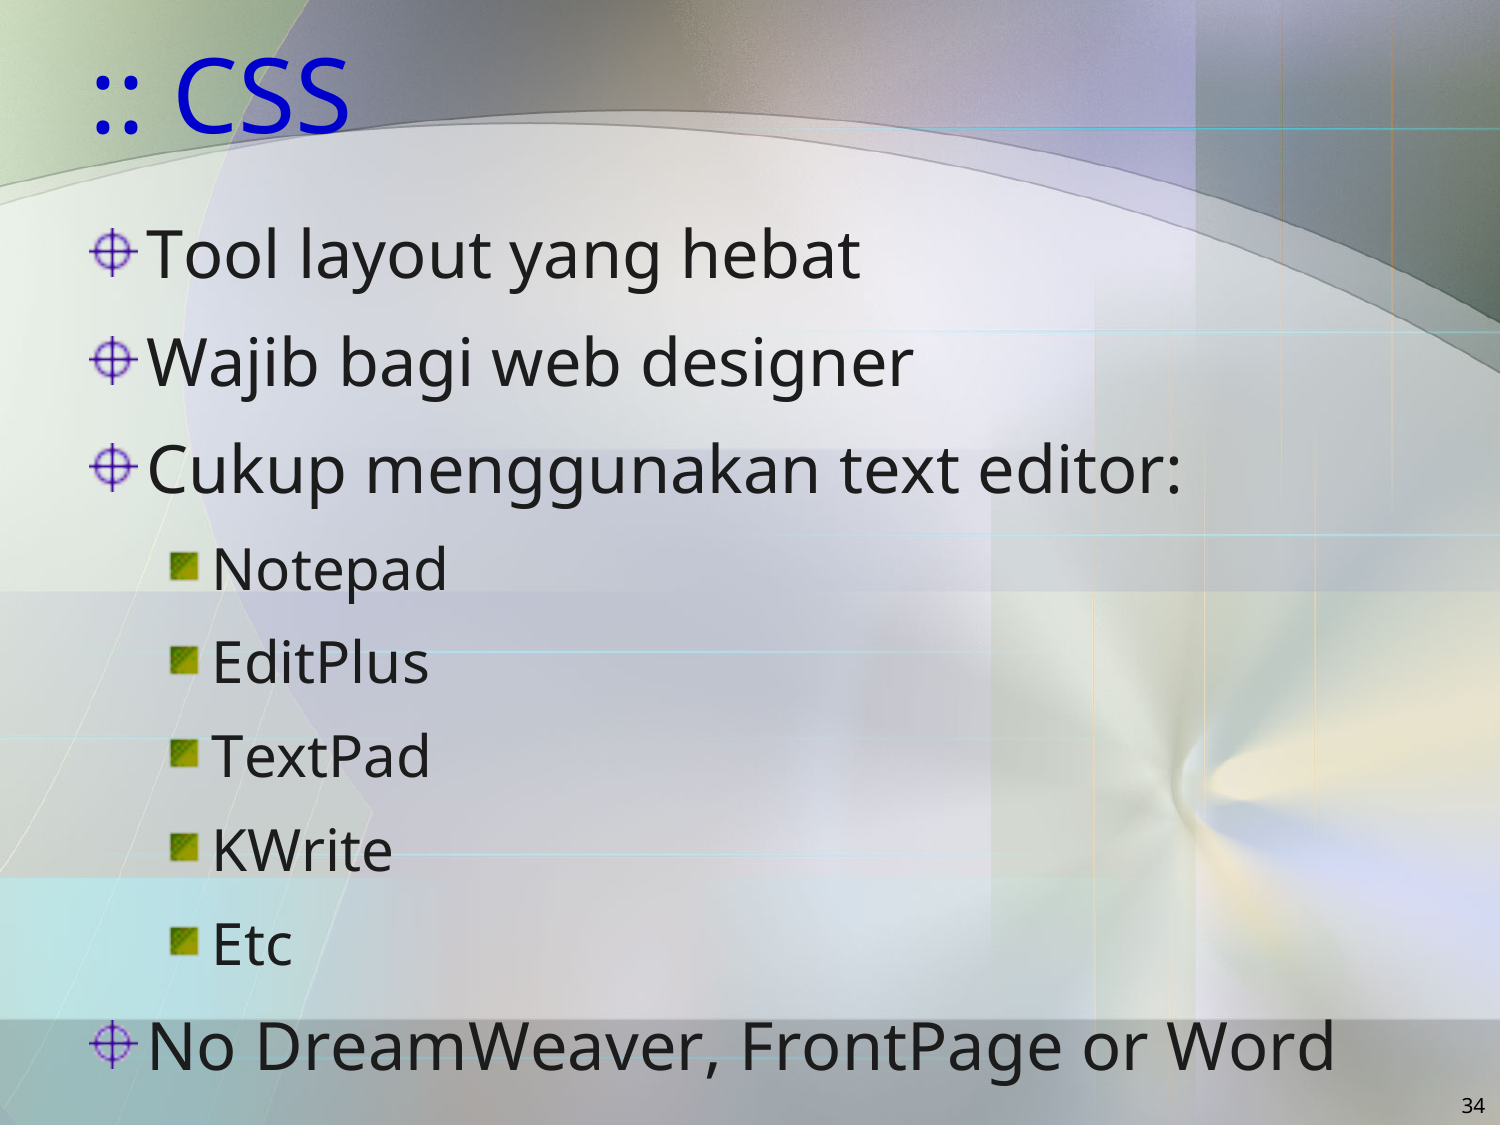

# :: CSS
Tool layout yang hebat
Wajib bagi web designer
Cukup menggunakan text editor:
Notepad
EditPlus
TextPad
KWrite
Etc
No DreamWeaver, FrontPage or Word
34